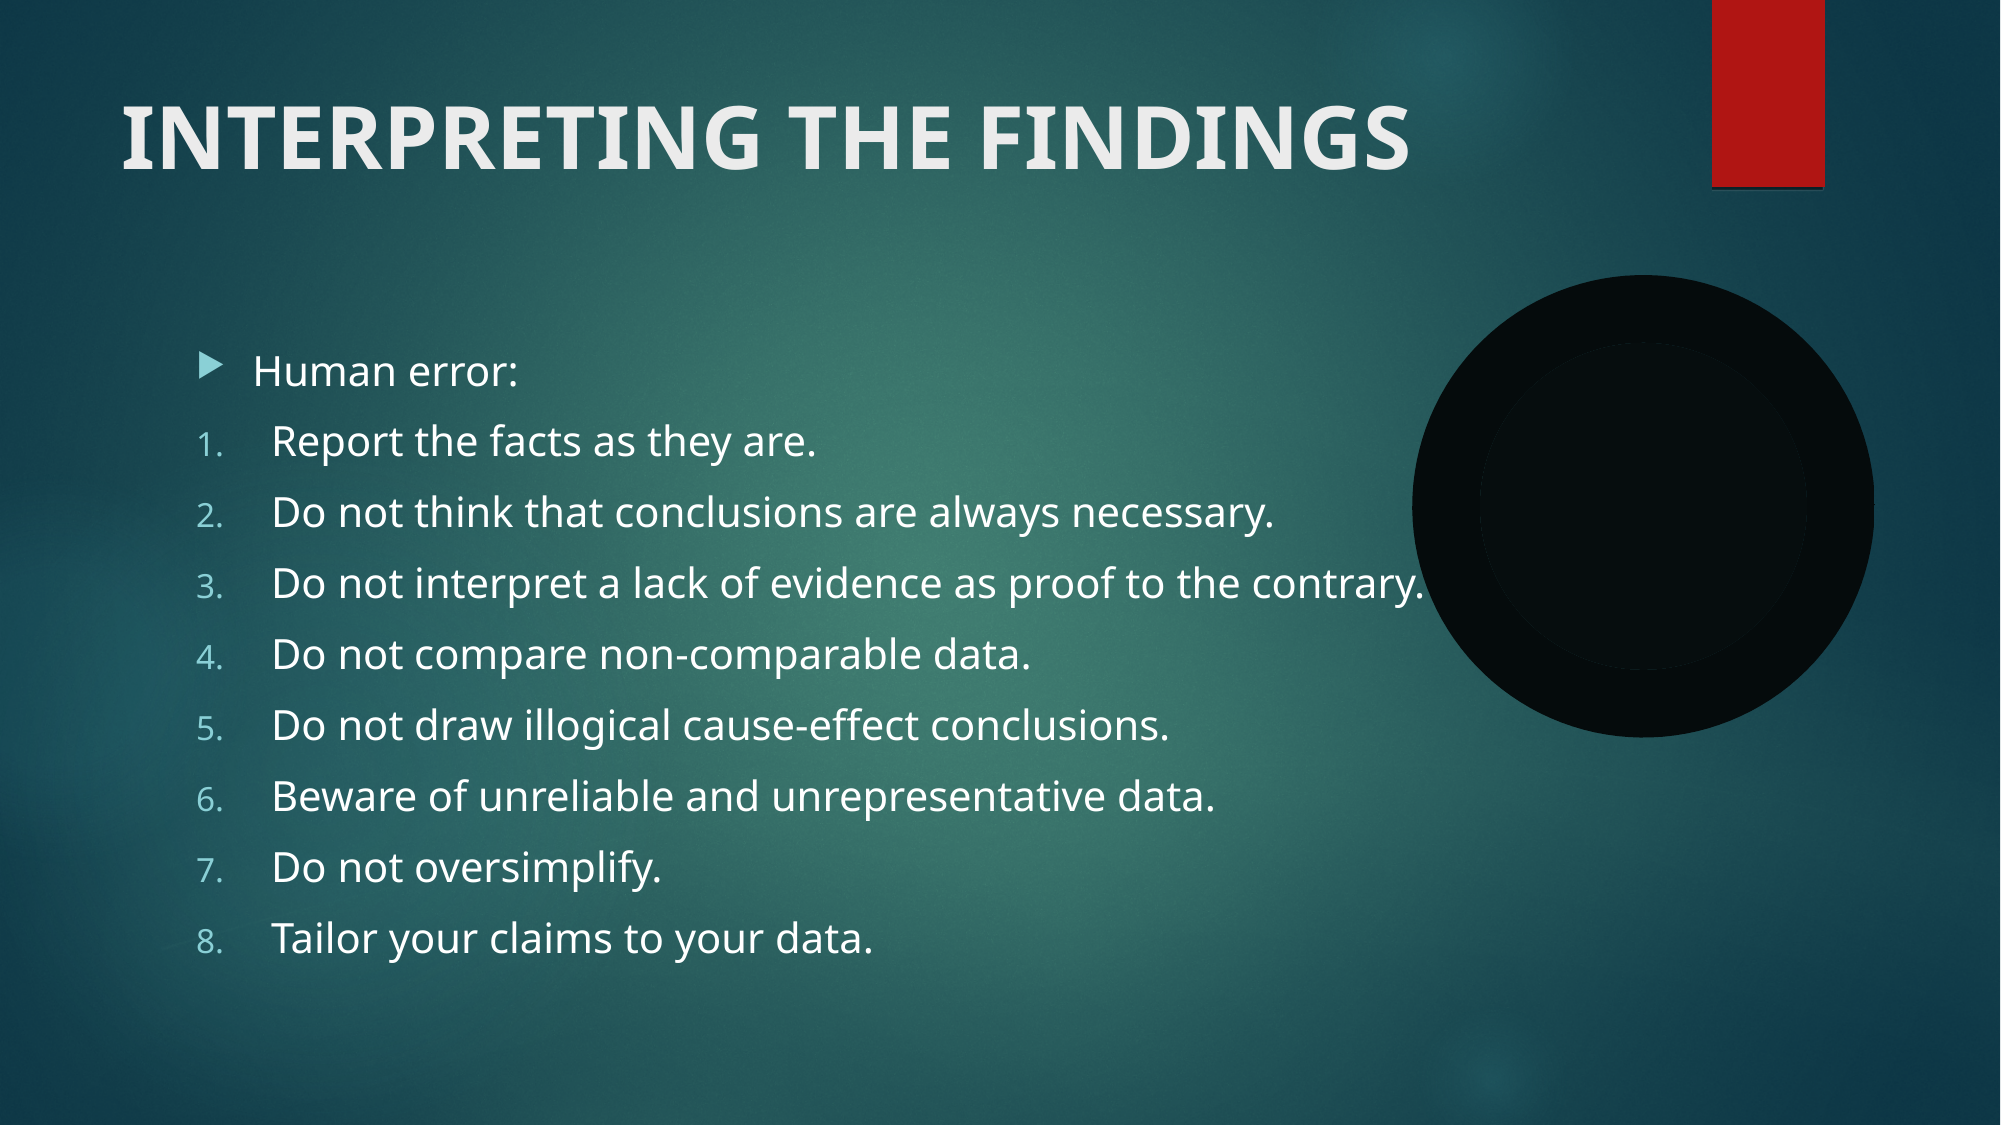

# INTERPRETING THE FINDINGS
Human error:
Report the facts as they are.
Do not think that conclusions are always necessary.
Do not interpret a lack of evidence as proof to the contrary.
Do not compare non-comparable data.
Do not draw illogical cause-effect conclusions.
Beware of unreliable and unrepresentative data.
Do not oversimplify.
Tailor your claims to your data.